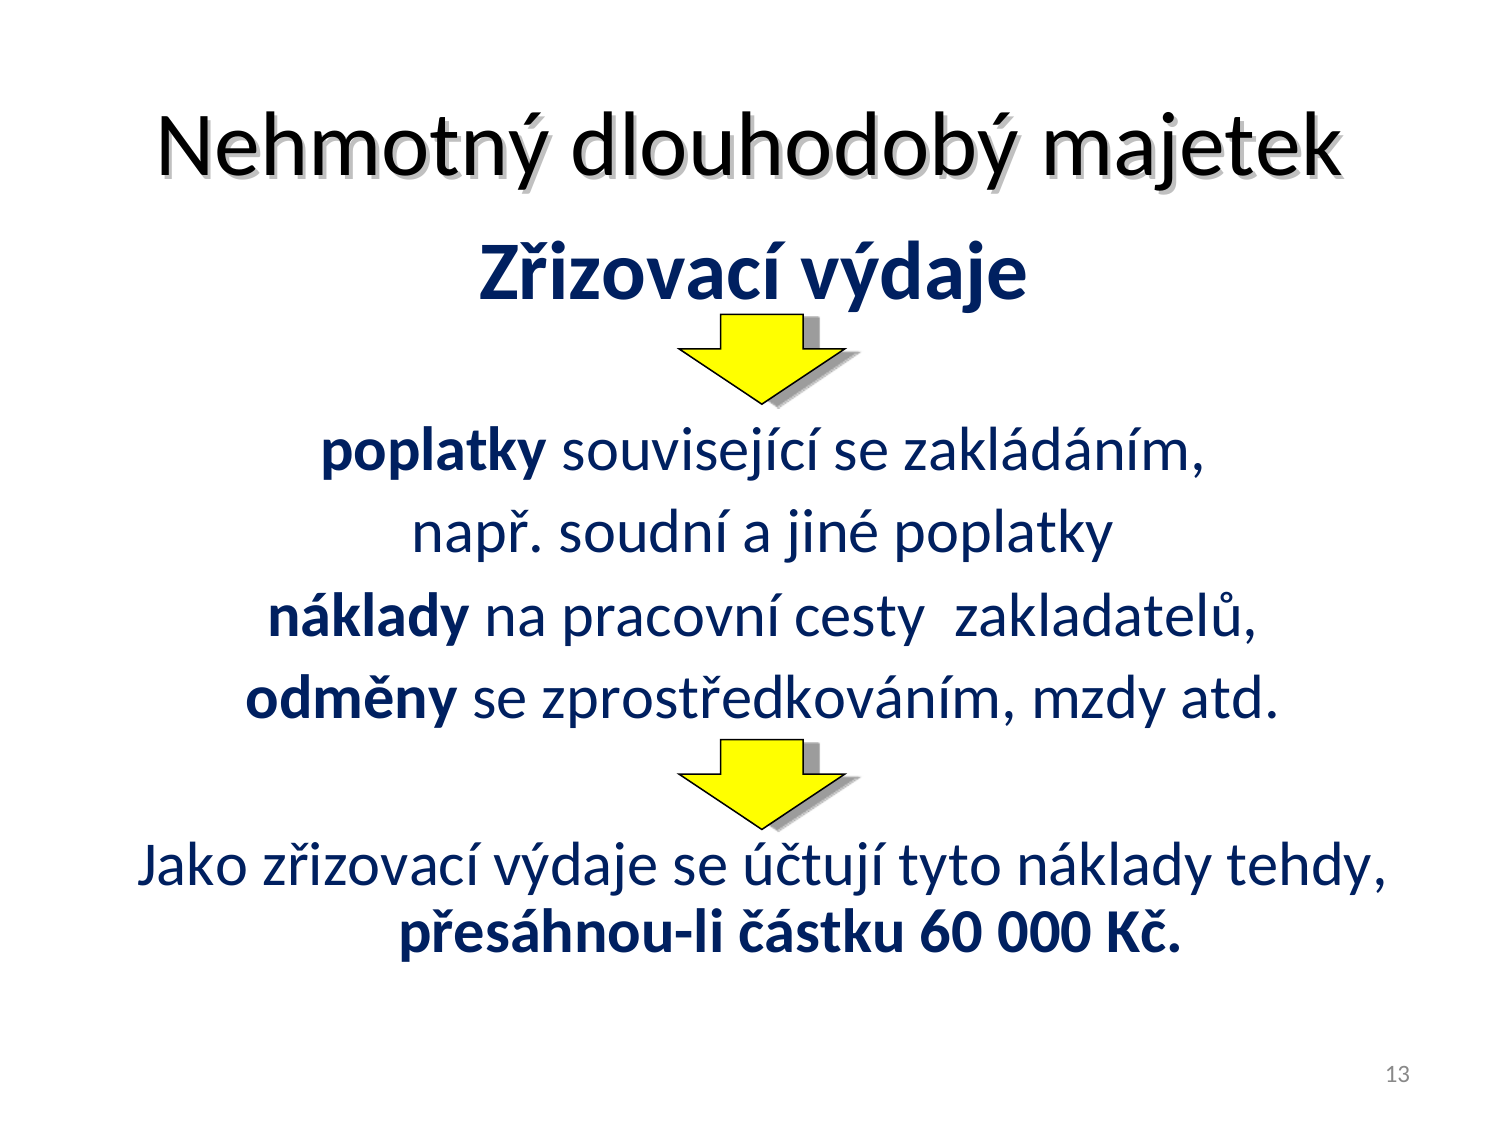

# Nehmotný dlouhodobý majetek
Zřizovací výdaje
poplatky související se zakládáním,
např. soudní a jiné poplatky
náklady na pracovní cesty zakladatelů,
odměny se zprostředkováním, mzdy atd.
Jako zřizovací výdaje se účtují tyto náklady tehdy, přesáhnou-li částku 60 000 Kč.